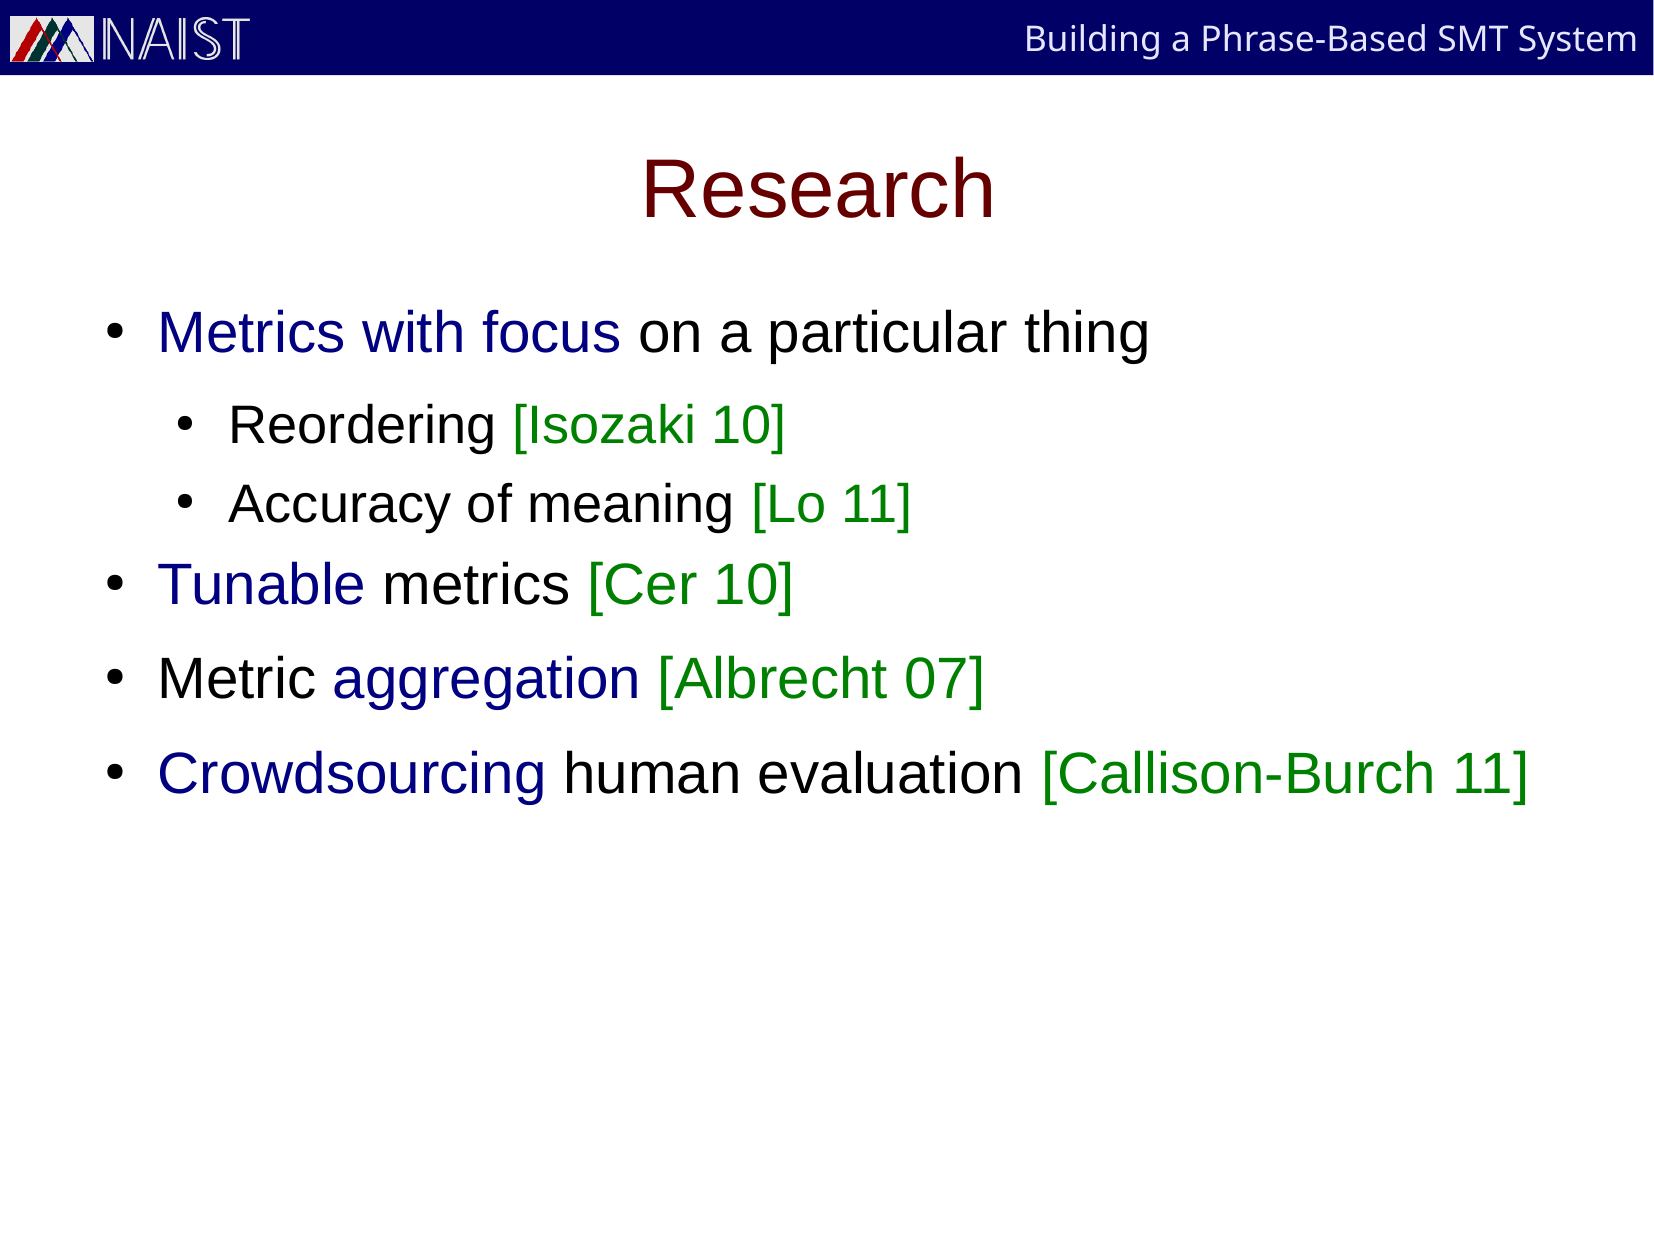

# Research
Metrics with focus on a particular thing
Reordering [Isozaki 10]
Accuracy of meaning [Lo 11]
Tunable metrics [Cer 10]
Metric aggregation [Albrecht 07]
Crowdsourcing human evaluation [Callison-Burch 11]